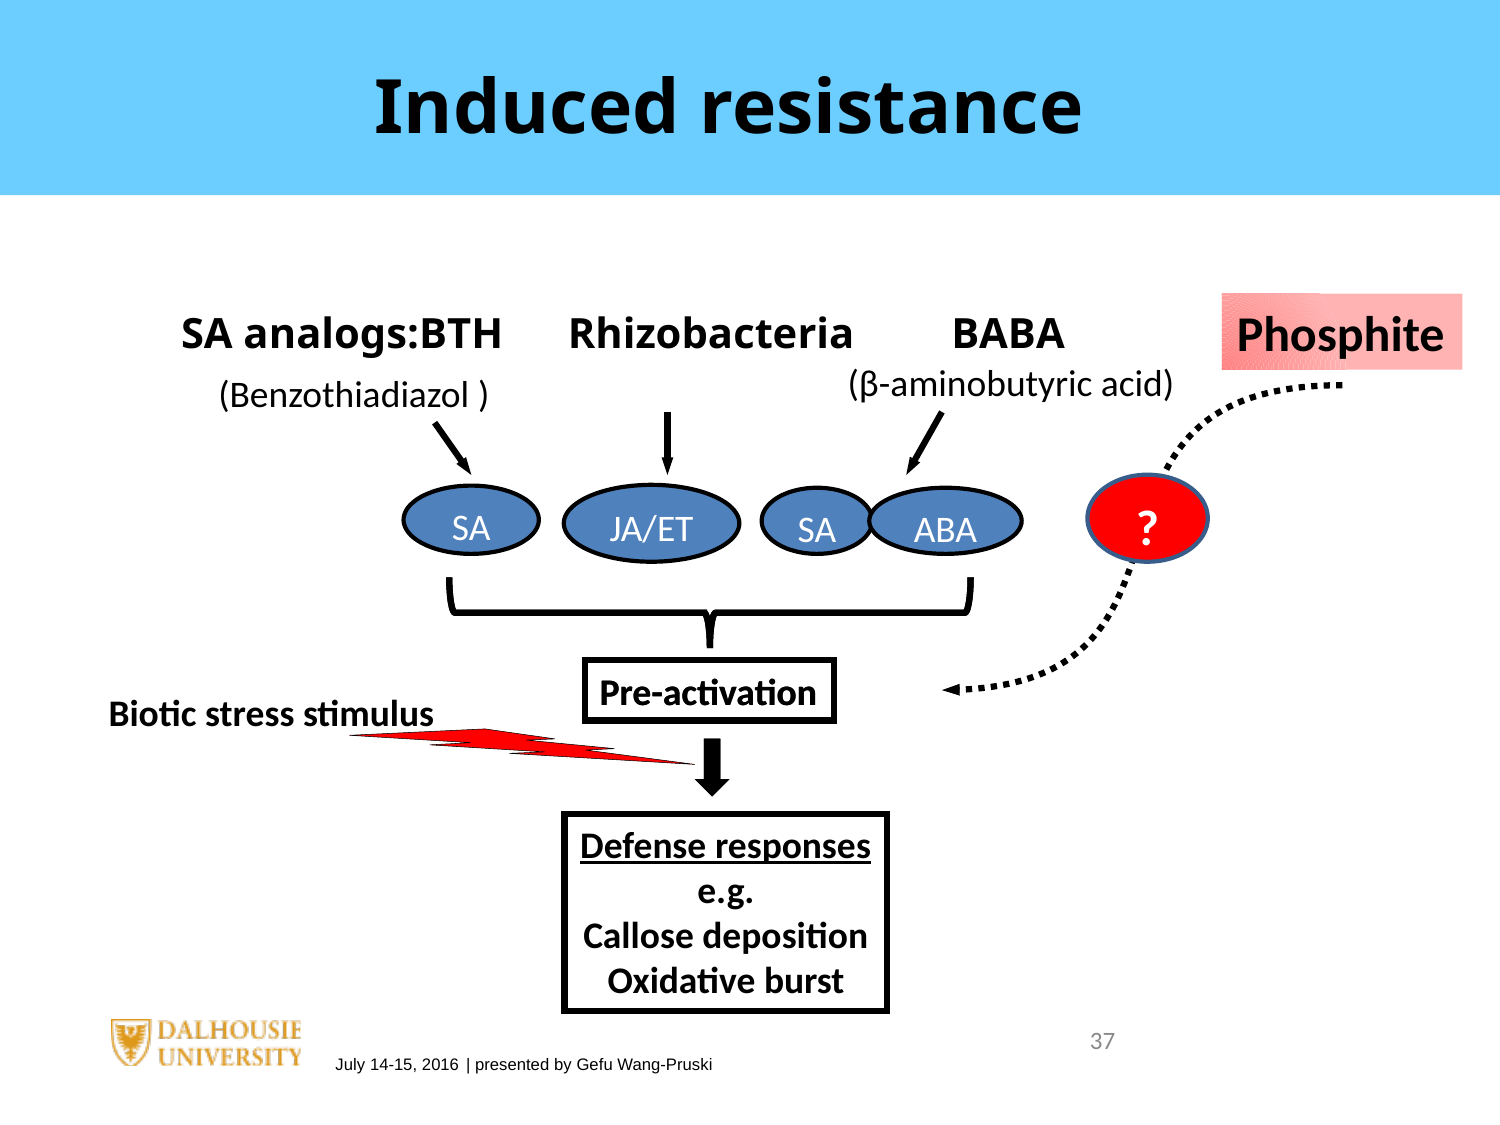

Induced resistance
Phosphite
# SA analogs:BTH Rhizobacteria BABA
(β-aminobutyric acid)
 (Benzothiadiazol )
?
JA/ET
SA
SA
ABA
Pre-activation
Pre-activation
Biotic stress stimulus
Defense responses
e.g.
Callose deposition
Oxidative burst